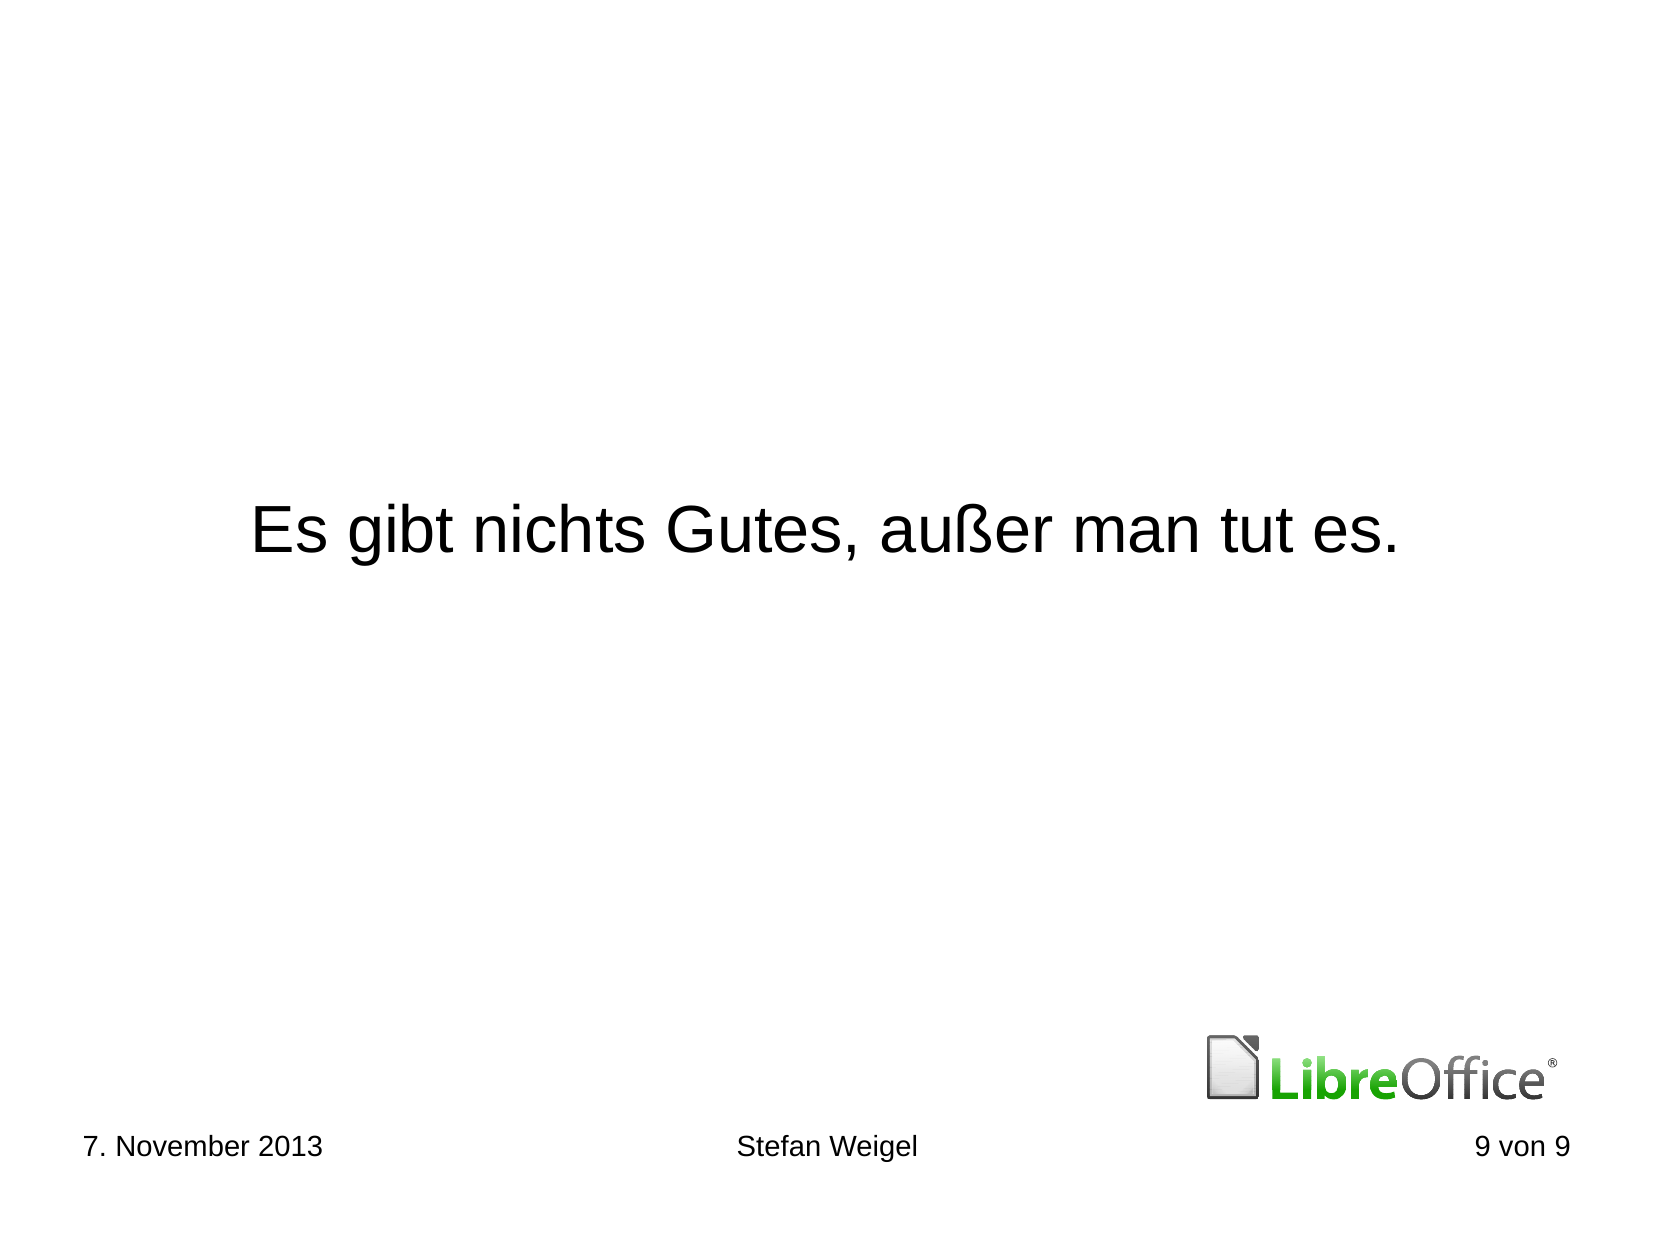

# Es gibt nichts Gutes, außer man tut es.
7. November 2013
Stefan Weigel
9